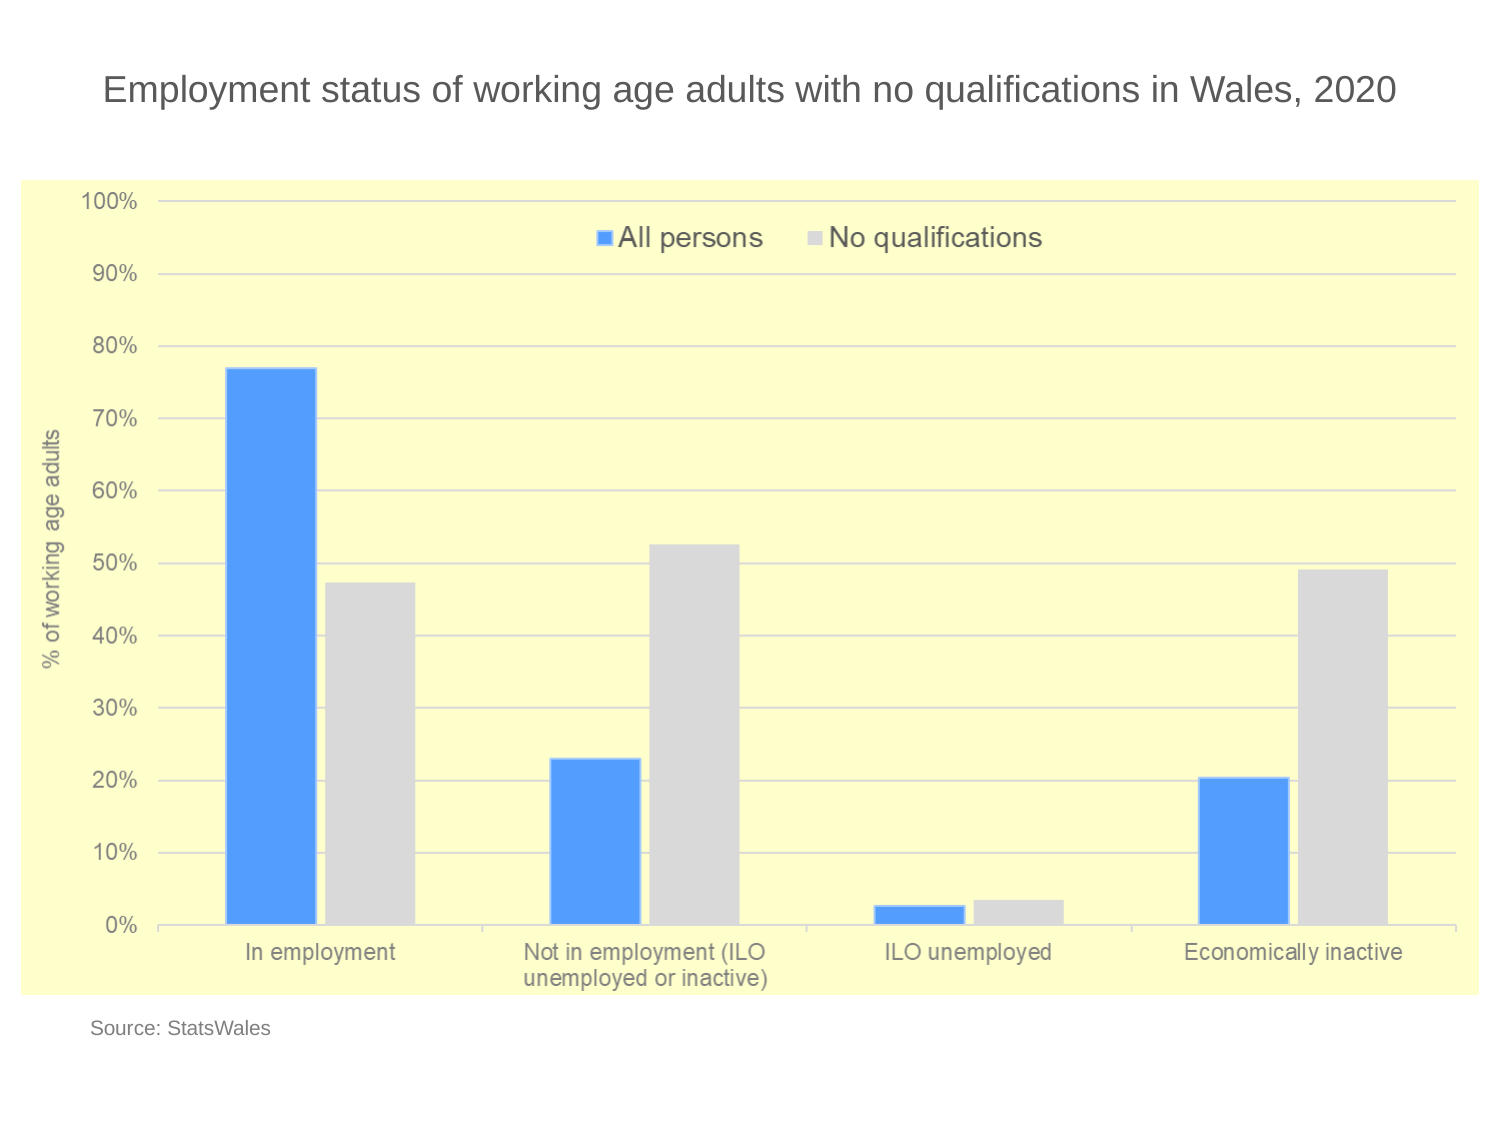

# Employment status of working age adults with no qualifications in Wales, 2020
Source: StatsWales